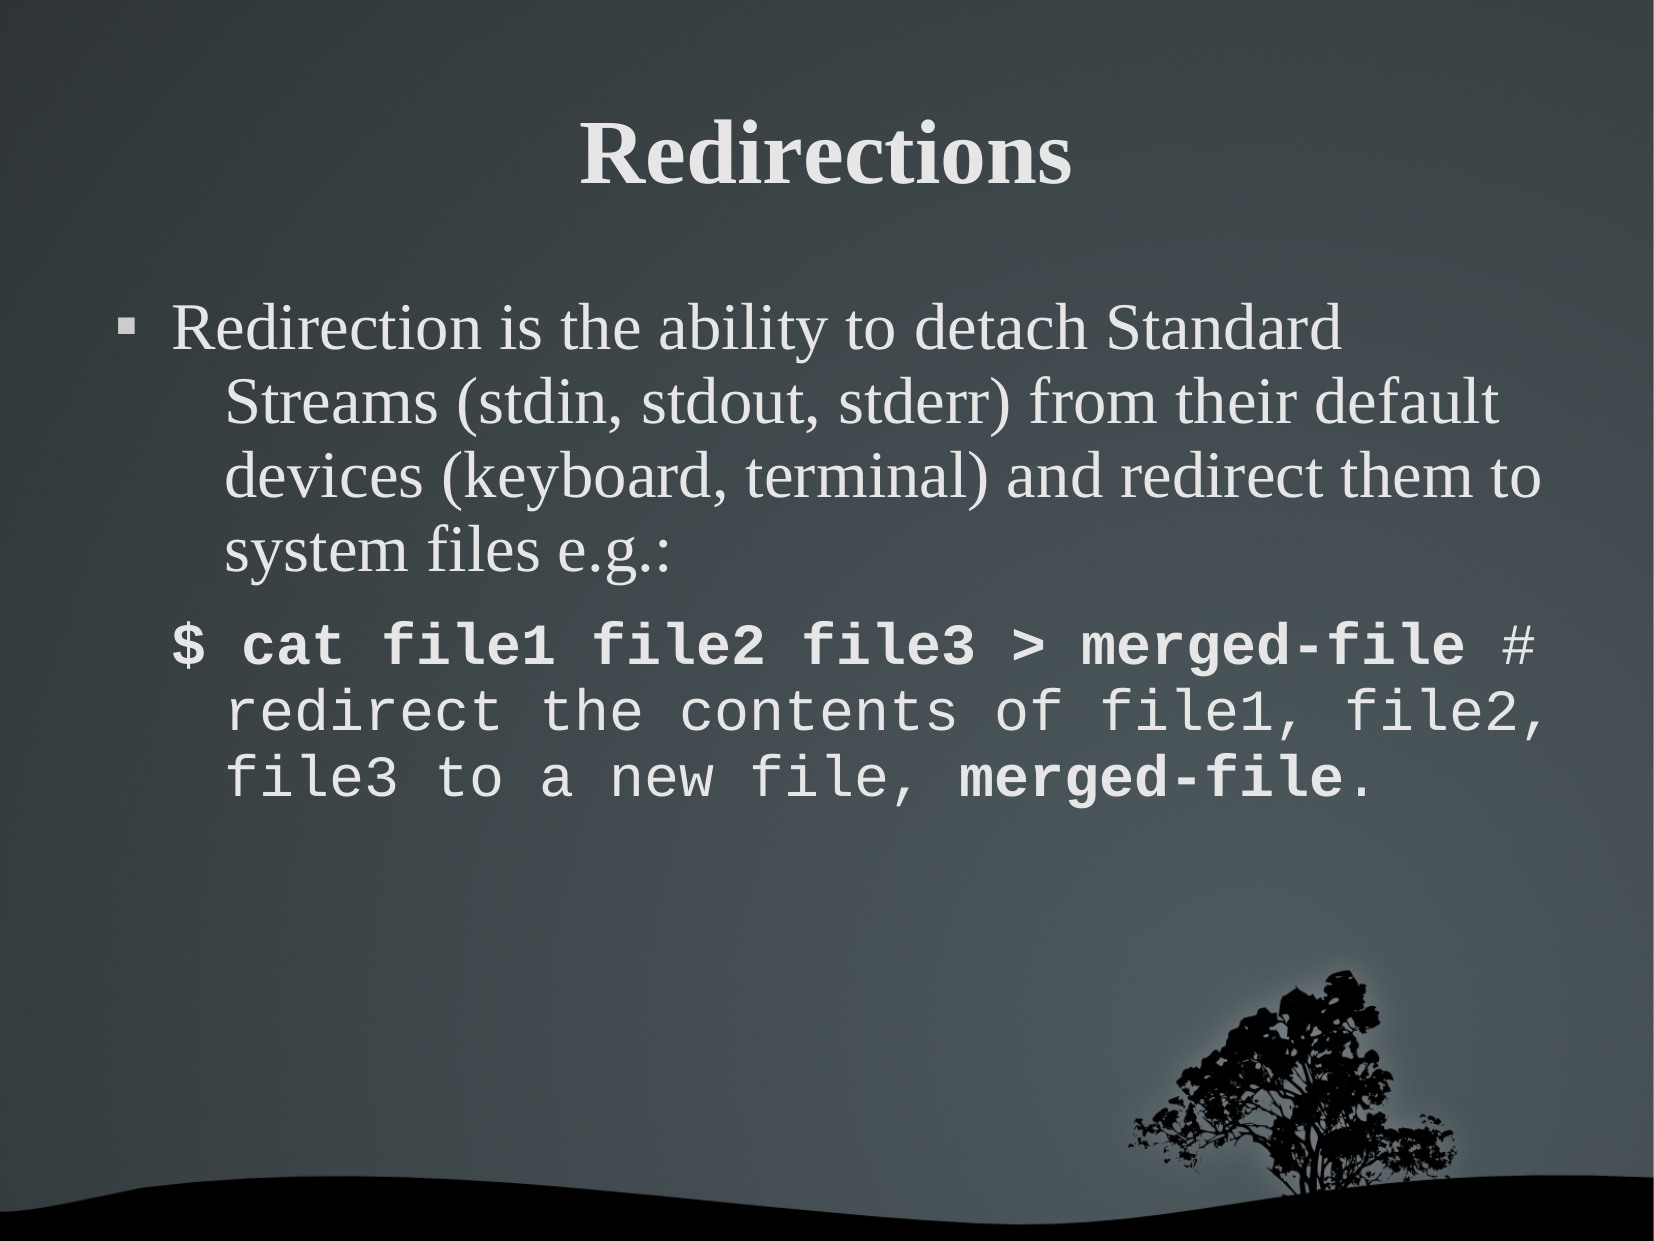

# Redirections
Redirection is the ability to detach Standard Streams (stdin, stdout, stderr) from their default devices (keyboard, terminal) and redirect them to system files e.g.:
$ cat file1 file2 file3 > merged-file # redirect the contents of file1, file2, file3 to a new file, merged-file.